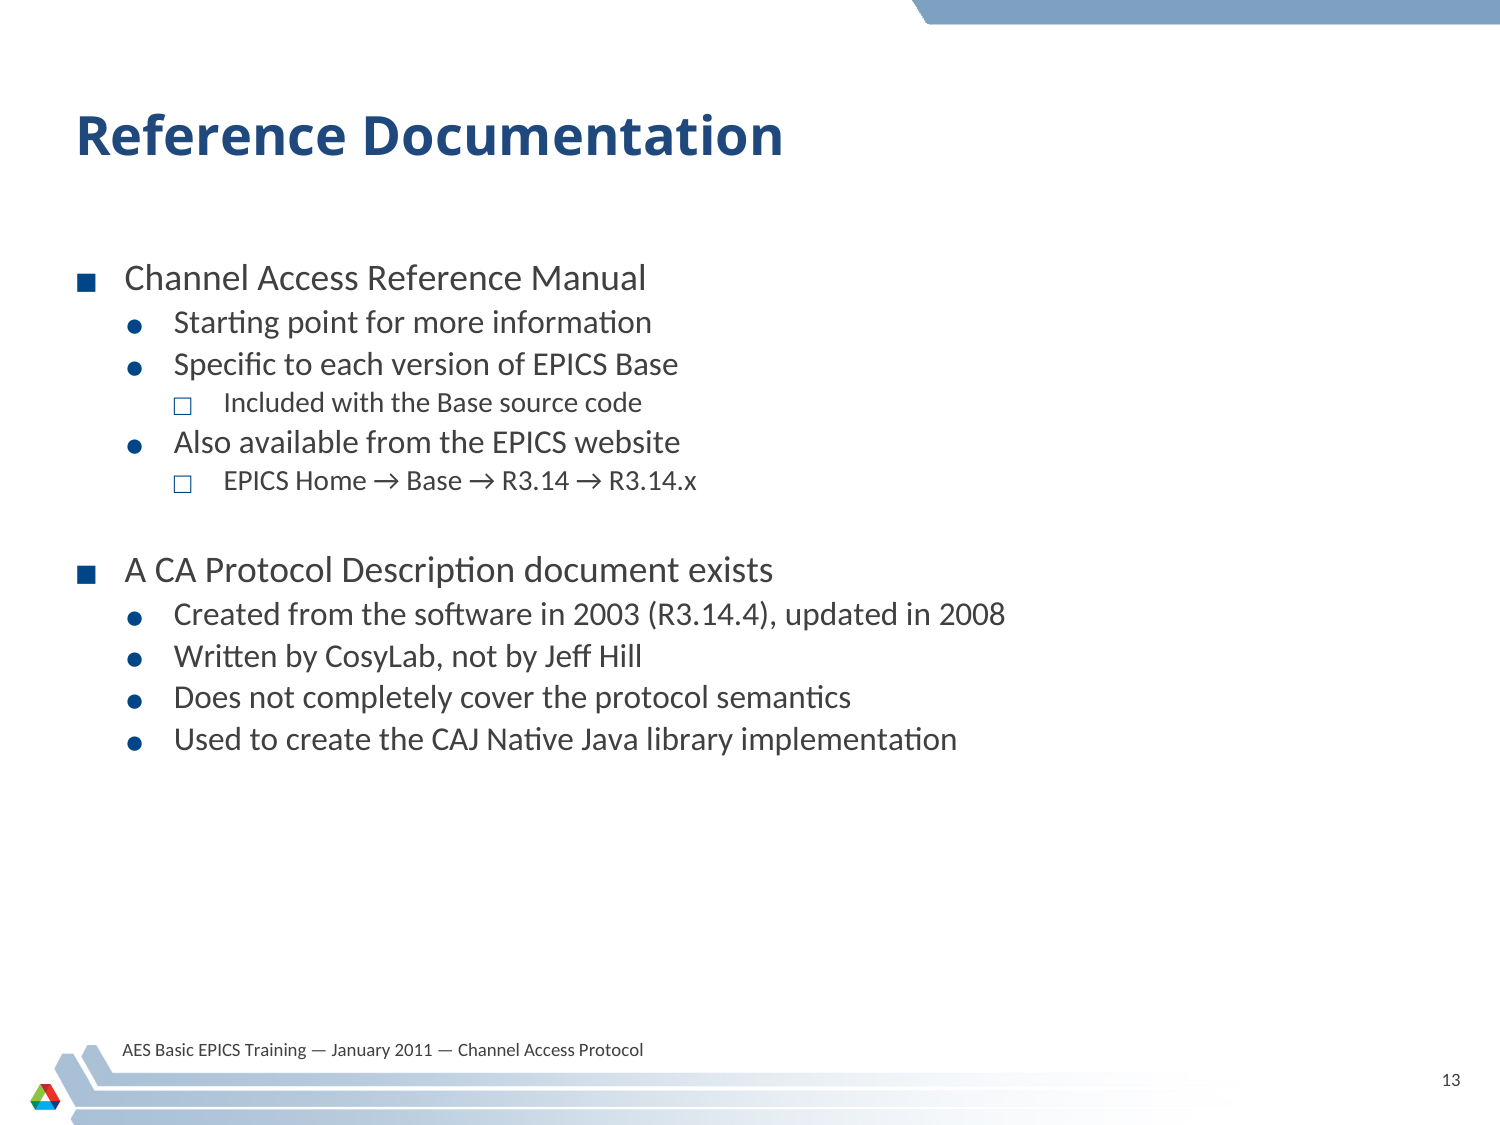

# Reference Documentation
Channel Access Reference Manual
Starting point for more information
Specific to each version of EPICS Base
Included with the Base source code
Also available from the EPICS website
EPICS Home → Base → R3.14 → R3.14.x
A CA Protocol Description document exists
Created from the software in 2003 (R3.14.4), updated in 2008
Written by CosyLab, not by Jeff Hill
Does not completely cover the protocol semantics
Used to create the CAJ Native Java library implementation
AES Basic EPICS Training — January 2011 — Channel Access Protocol
13